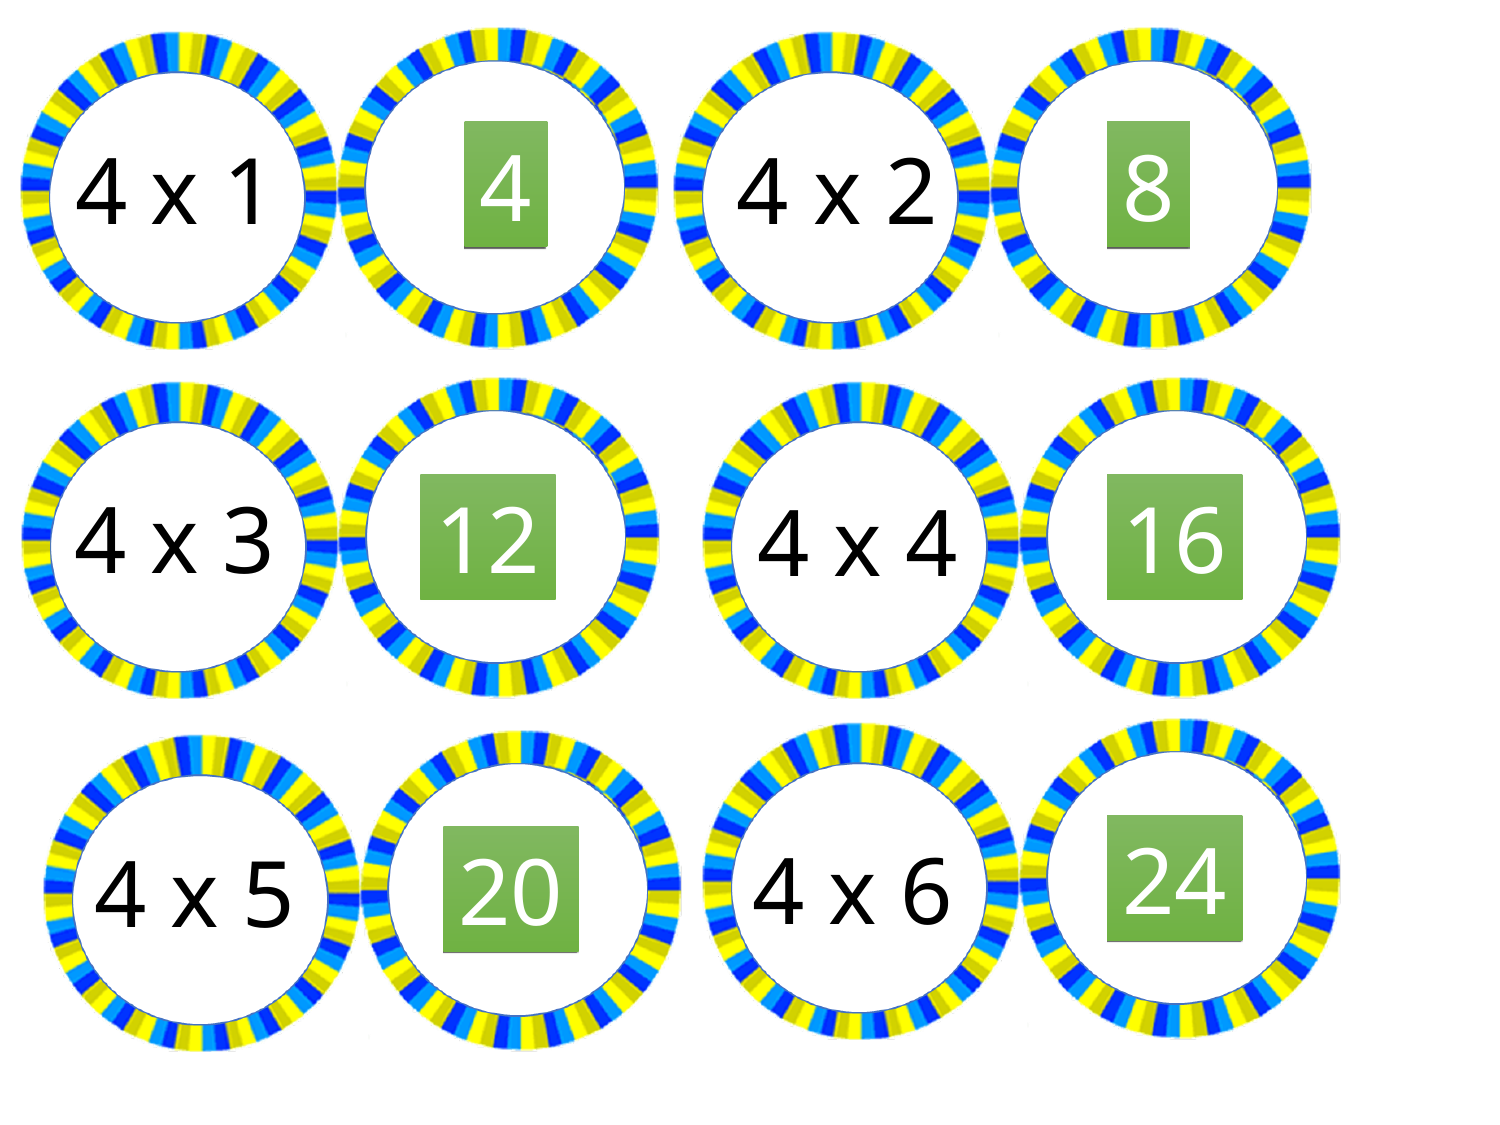

4
8
4 x 2
 4 x 1
4 x 3
12
16
4 x 4
24
4 x 6
20
4 x 5